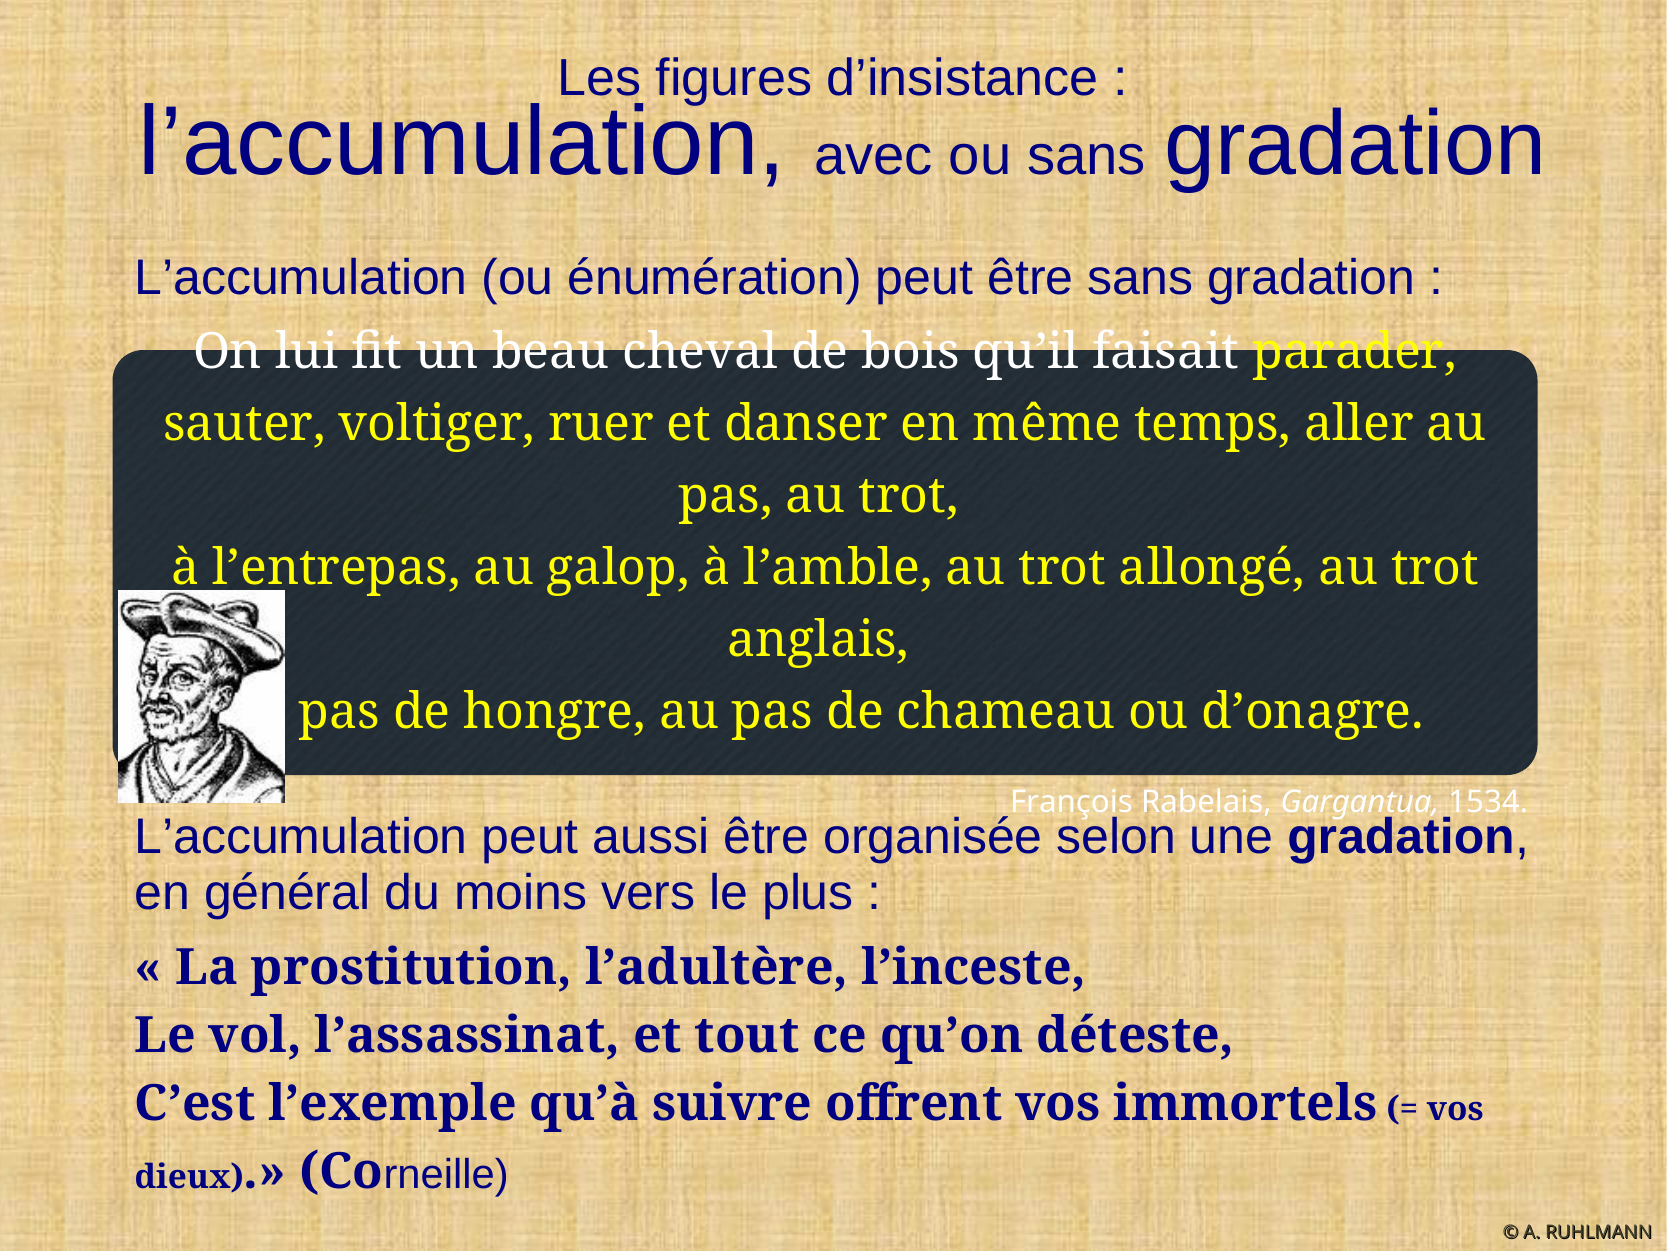

# Les figures d’insistance : l’accumulation, avec ou sans gradation
L’accumulation (ou énumération) peut être sans gradation :
On lui fit un beau cheval de bois qu’il faisait parader, sauter, voltiger, ruer et danser en même temps, aller au pas, au trot,
à l’entrepas, au galop, à l’amble, au trot allongé, au trot anglais,
au pas de hongre, au pas de chameau ou d’onagre.
François Rabelais, Gargantua, 1534.
L’accumulation peut aussi être organisée selon une gradation,
en général du moins vers le plus :
« La prostitution, l’adultère, l’inceste,
Le vol, l’assassinat, et tout ce qu’on déteste,
C’est l’exemple qu’à suivre offrent vos immortels (= vos dieux).» (Corneille)
© A. RUHLMANN